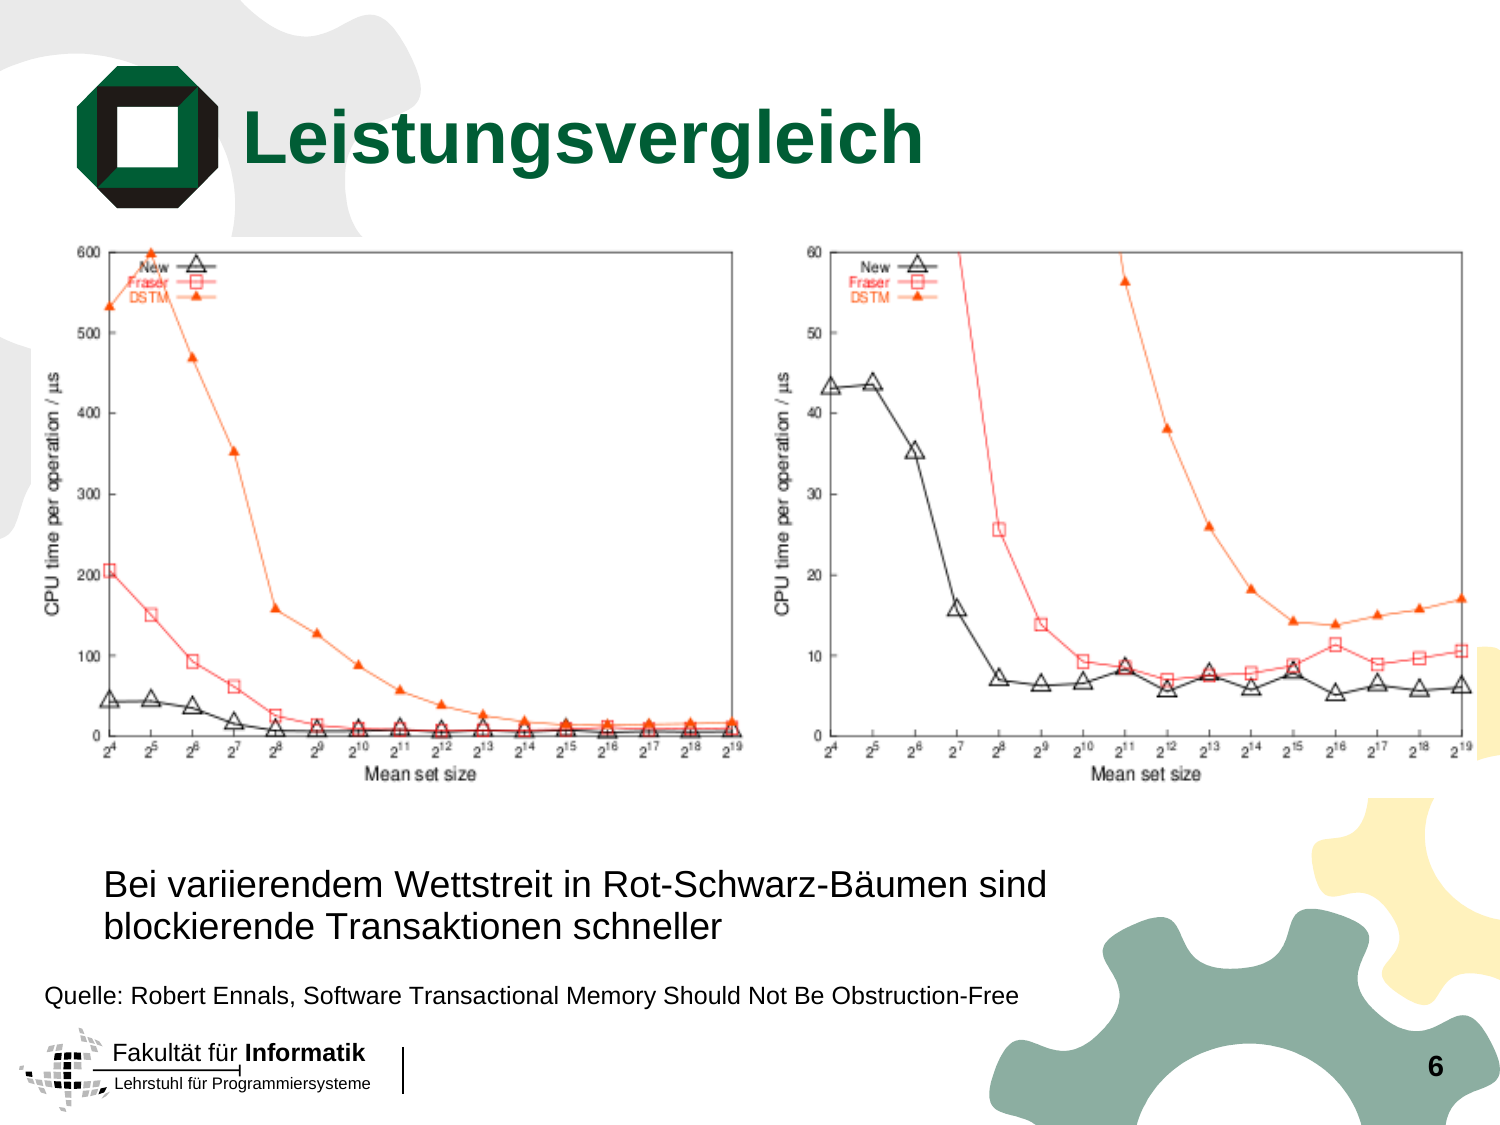

# Leistungsvergleich
Bei variierendem Wettstreit in Rot-Schwarz-Bäumen sind blockierende Transaktionen schneller
Quelle: Robert Ennals, Software Transactional Memory Should Not Be Obstruction-Free
6